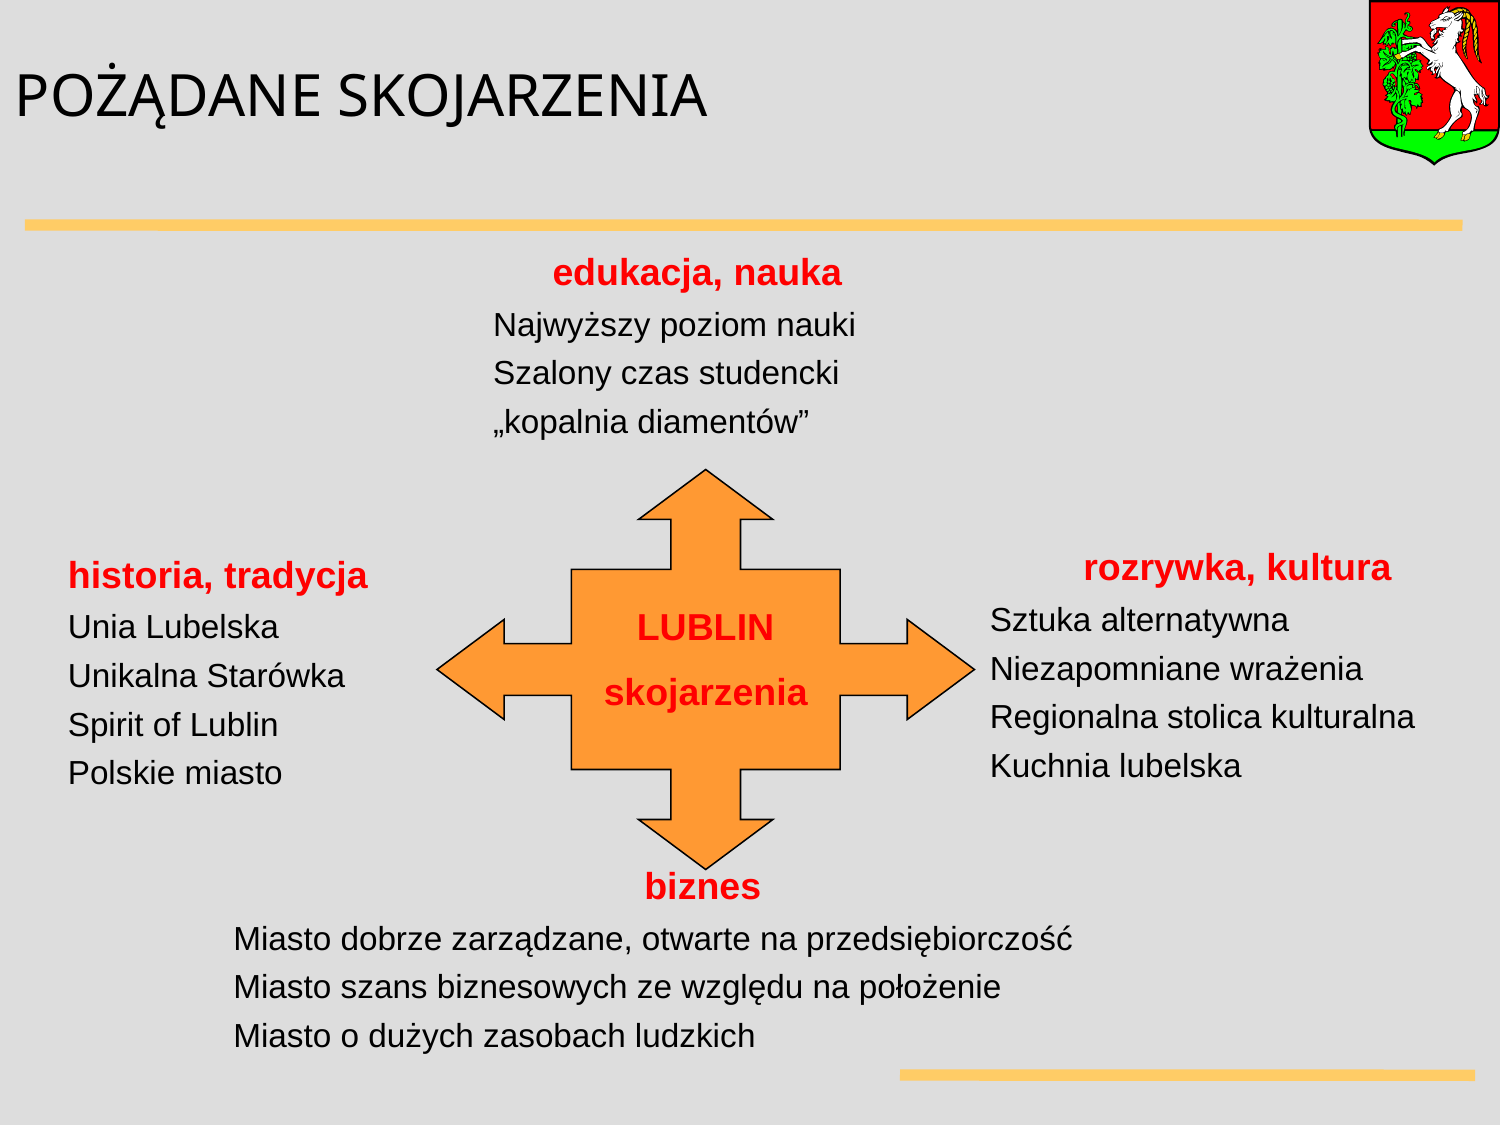

# POŻĄDANE SKOJARZENIA
edukacja, nauka
Najwyższy poziom nauki
Szalony czas studencki
„kopalnia diamentów”
LUBLIN
skojarzenia
rozrywka, kultura
Sztuka alternatywna
Niezapomniane wrażenia
Regionalna stolica kulturalna
Kuchnia lubelska
historia, tradycja
Unia Lubelska
Unikalna Starówka
Spirit of Lublin
Polskie miasto
biznes
Miasto dobrze zarządzane, otwarte na przedsiębiorczość
Miasto szans biznesowych ze względu na położenie
Miasto o dużych zasobach ludzkich